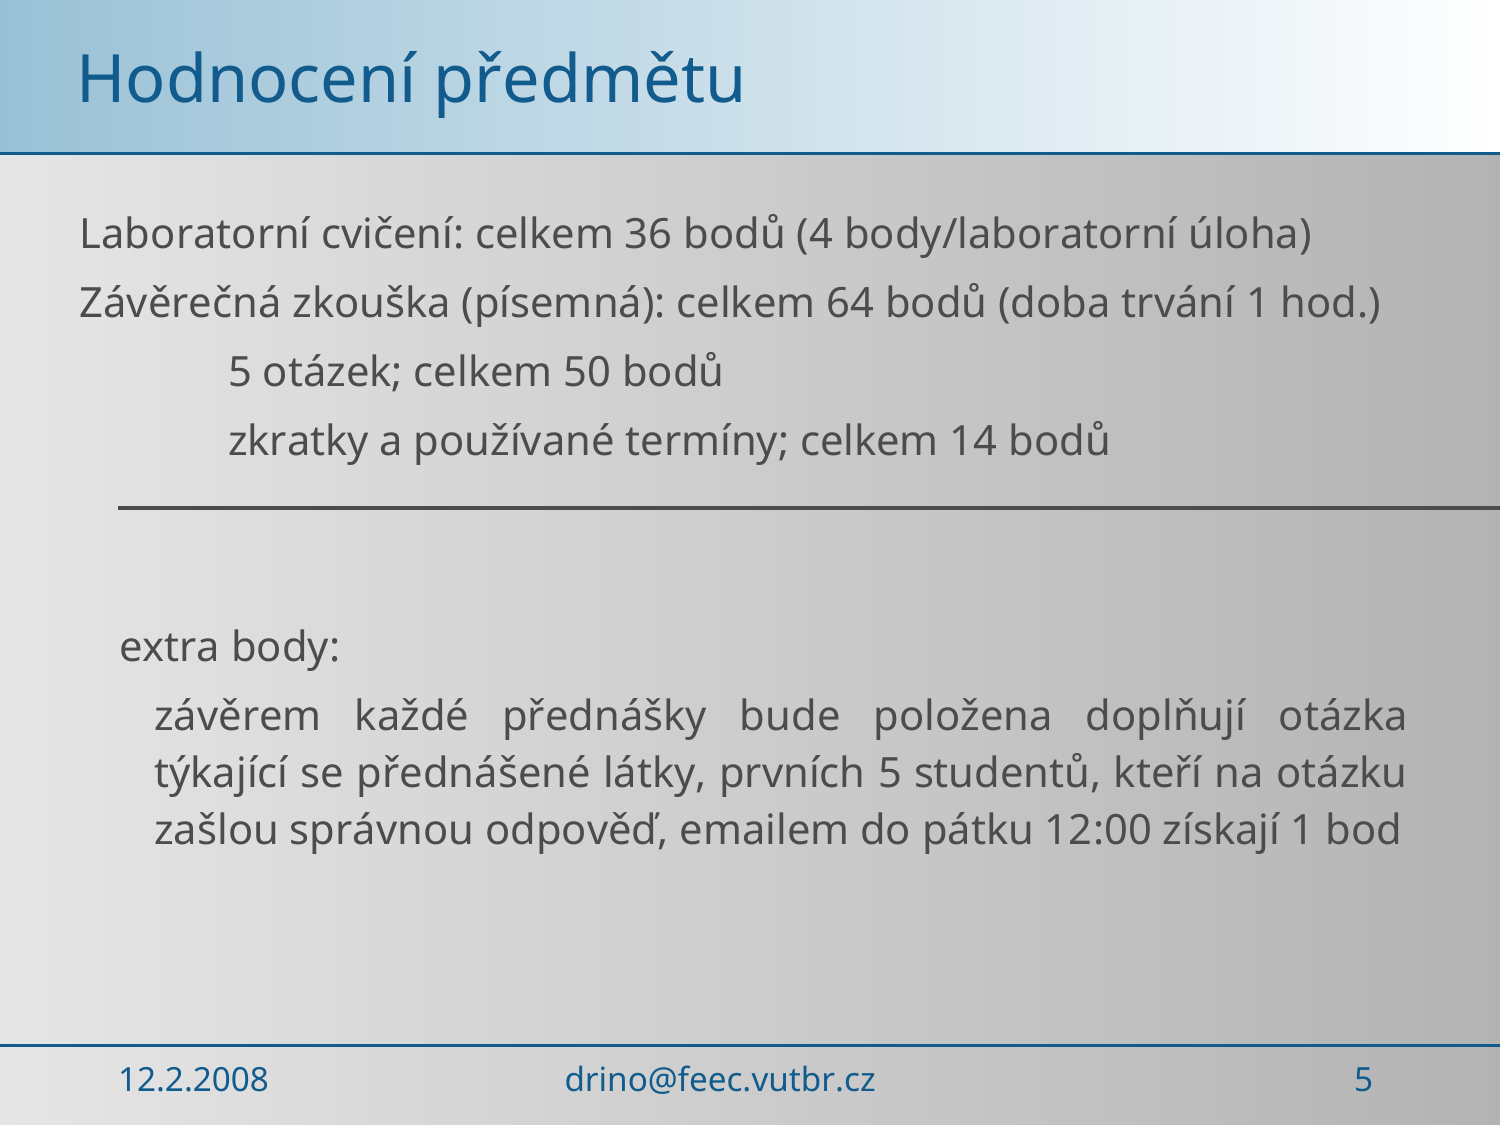

# Hodnocení předmětu
Laboratorní cvičení: celkem 36 bodů (4 body/laboratorní úloha)
Závěrečná zkouška (písemná): celkem 64 bodů (doba trvání 1 hod.)
		5 otázek; celkem 50 bodů
		zkratky a používané termíny; celkem 14 bodů
extra body:
	závěrem každé přednášky bude položena doplňují otázka týkající se přednášené látky, prvních 5 studentů, kteří na otázku zašlou správnou odpověď, emailem do pátku 12:00 získají 1 bod
12.2.2008
drino@feec.vutbr.cz